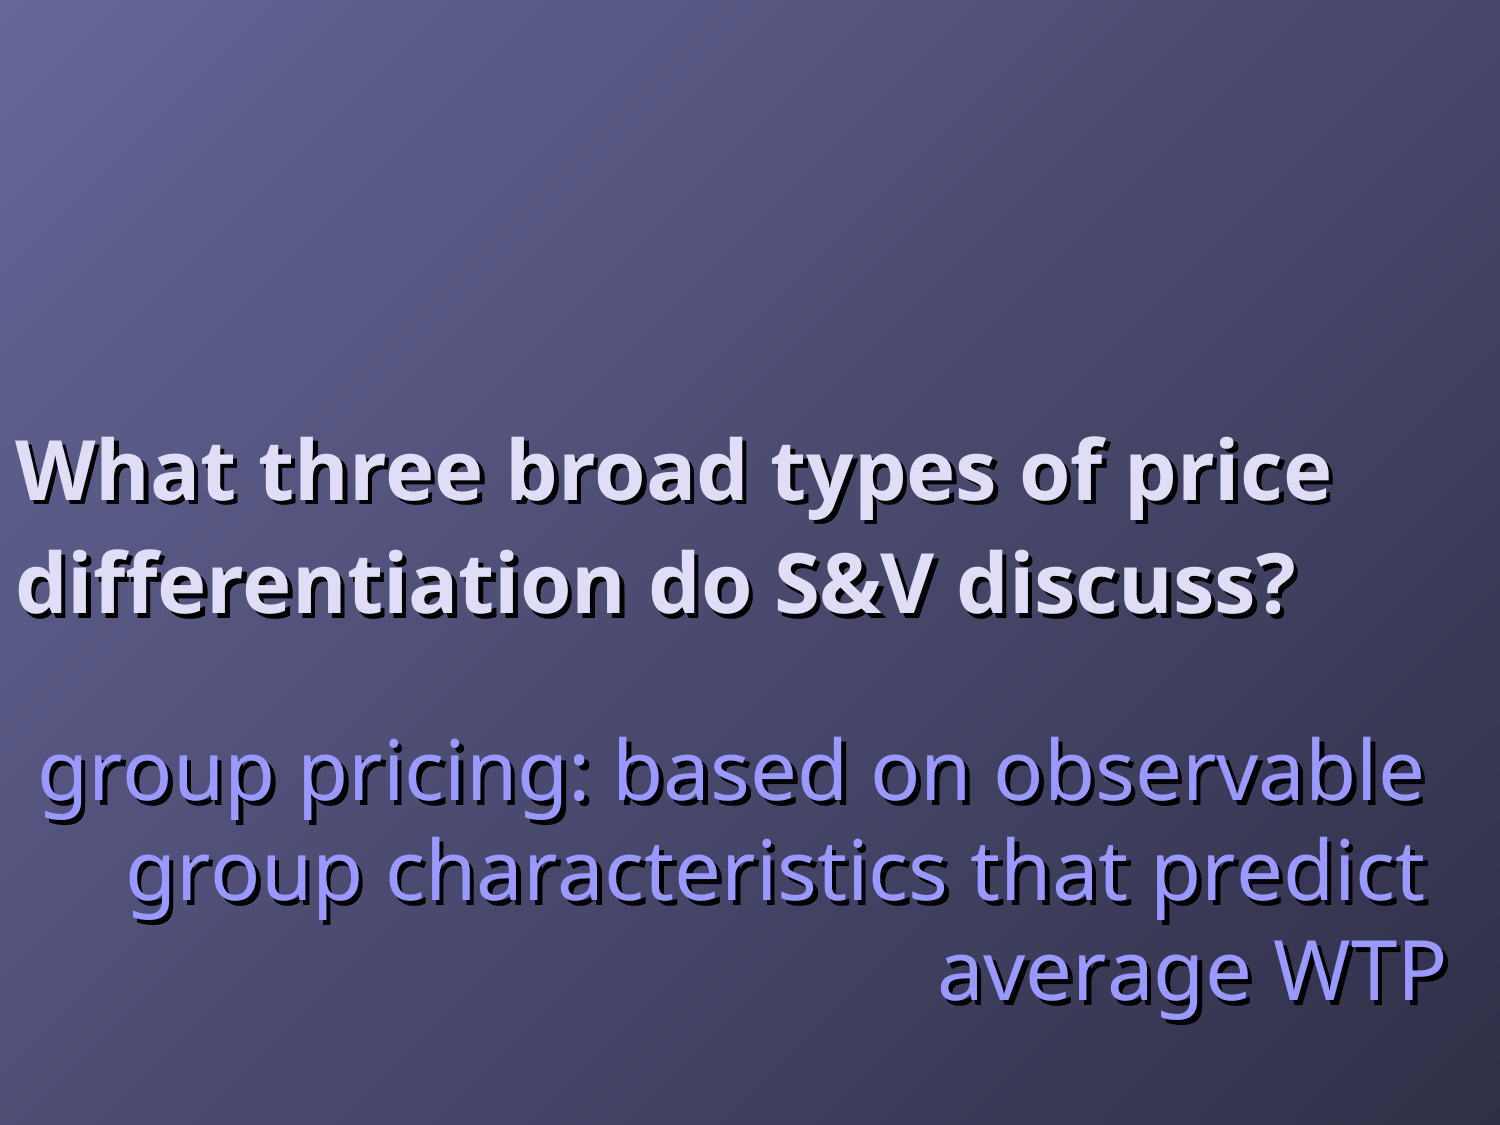

# What three broad types of price differentiation do S&V discuss?
group pricing: based on observable
group characteristics that predict
average WTP